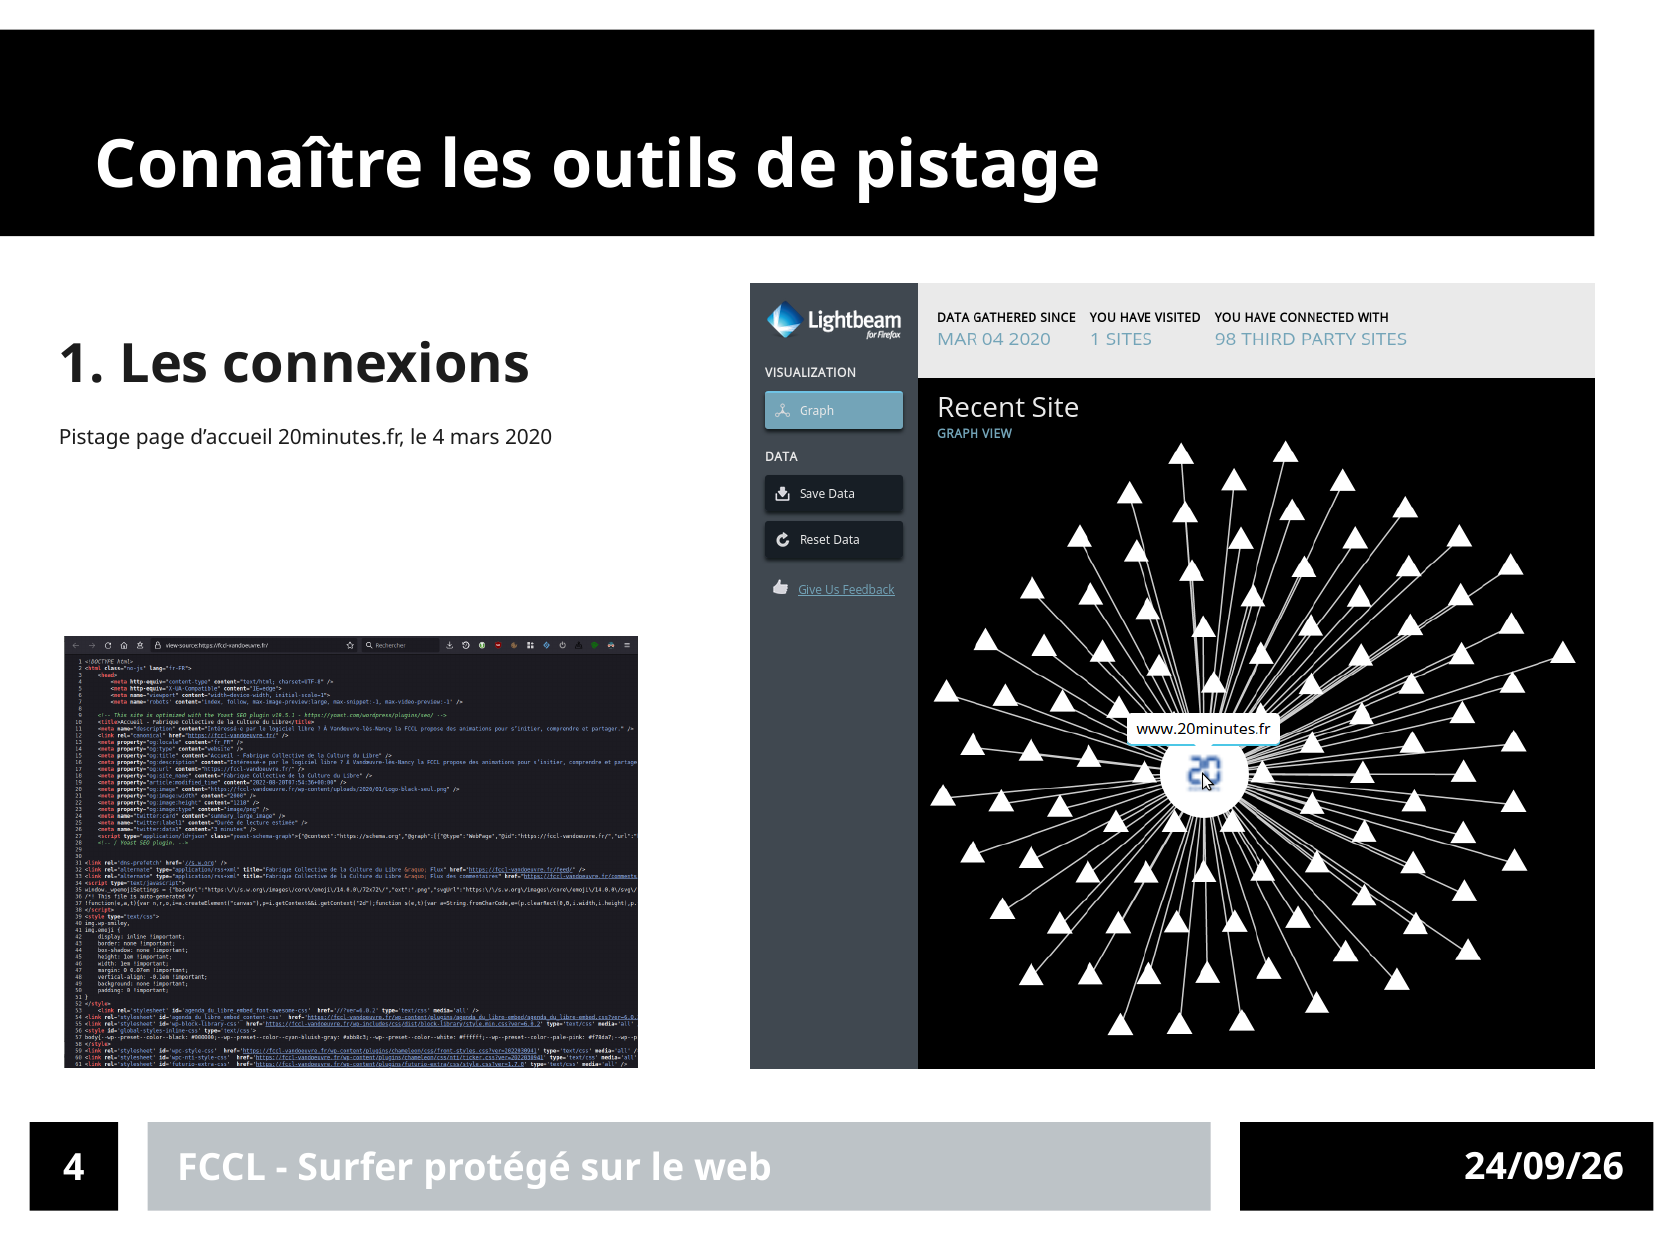

# Connaître les outils de pistage
1. Les connexions
Pistage page d’accueil 20minutes.fr, le 4 mars 2020
4
FCCL - Surfer protégé sur le web